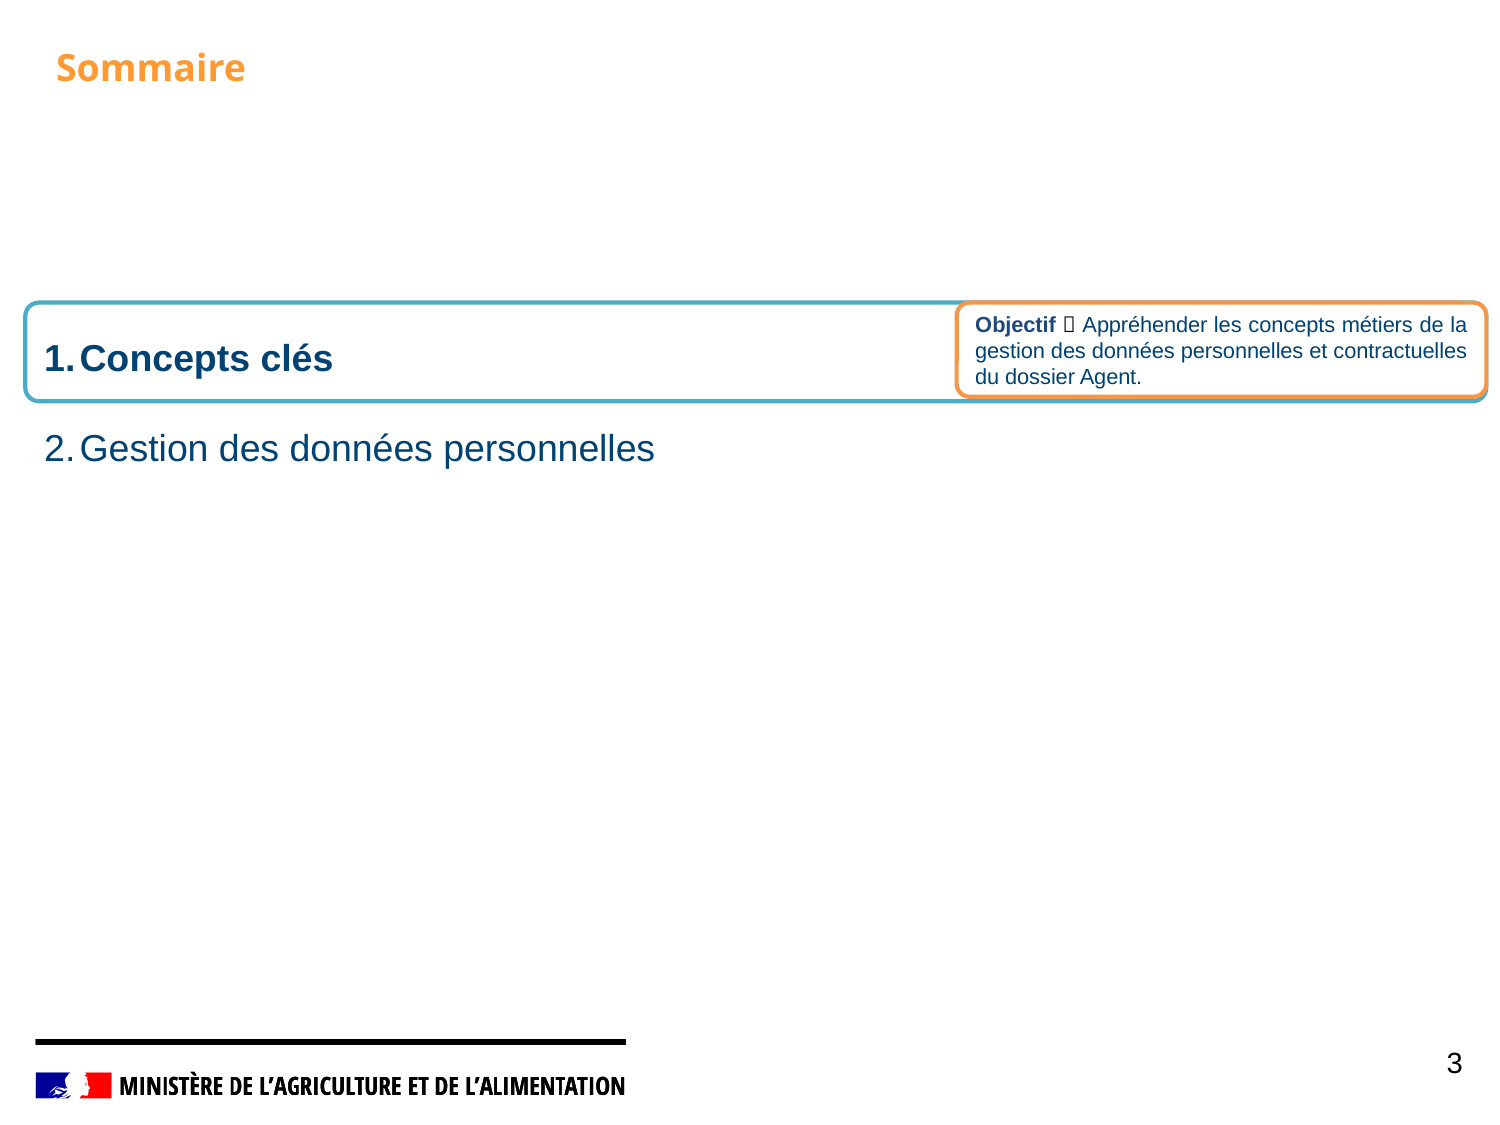

Sommaire
Objectif  Appréhender les concepts métiers de la gestion des données personnelles et contractuelles du dossier Agent.
Concepts clés
Gestion des données personnelles